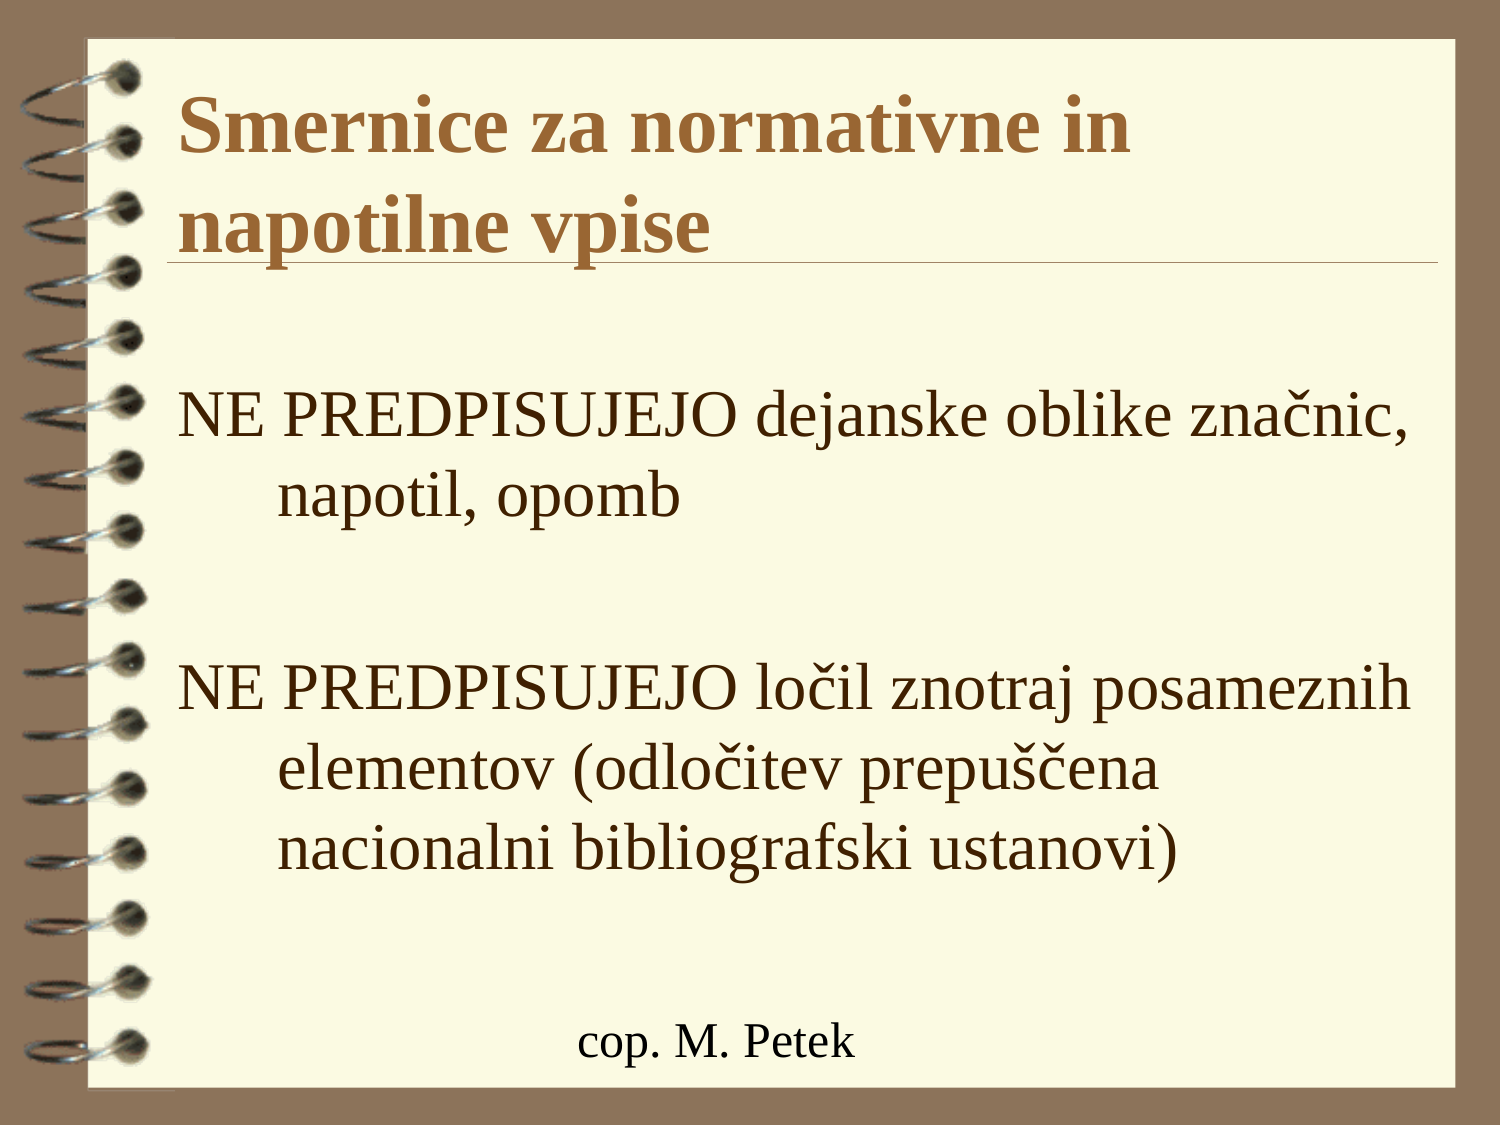

# Smernice za normativne in napotilne vpise
NE PREDPISUJEJO dejanske oblike značnic, napotil, opomb
NE PREDPISUJEJO ločil znotraj posameznih elementov (odločitev prepuščena nacionalni bibliografski ustanovi)
cop. M. Petek